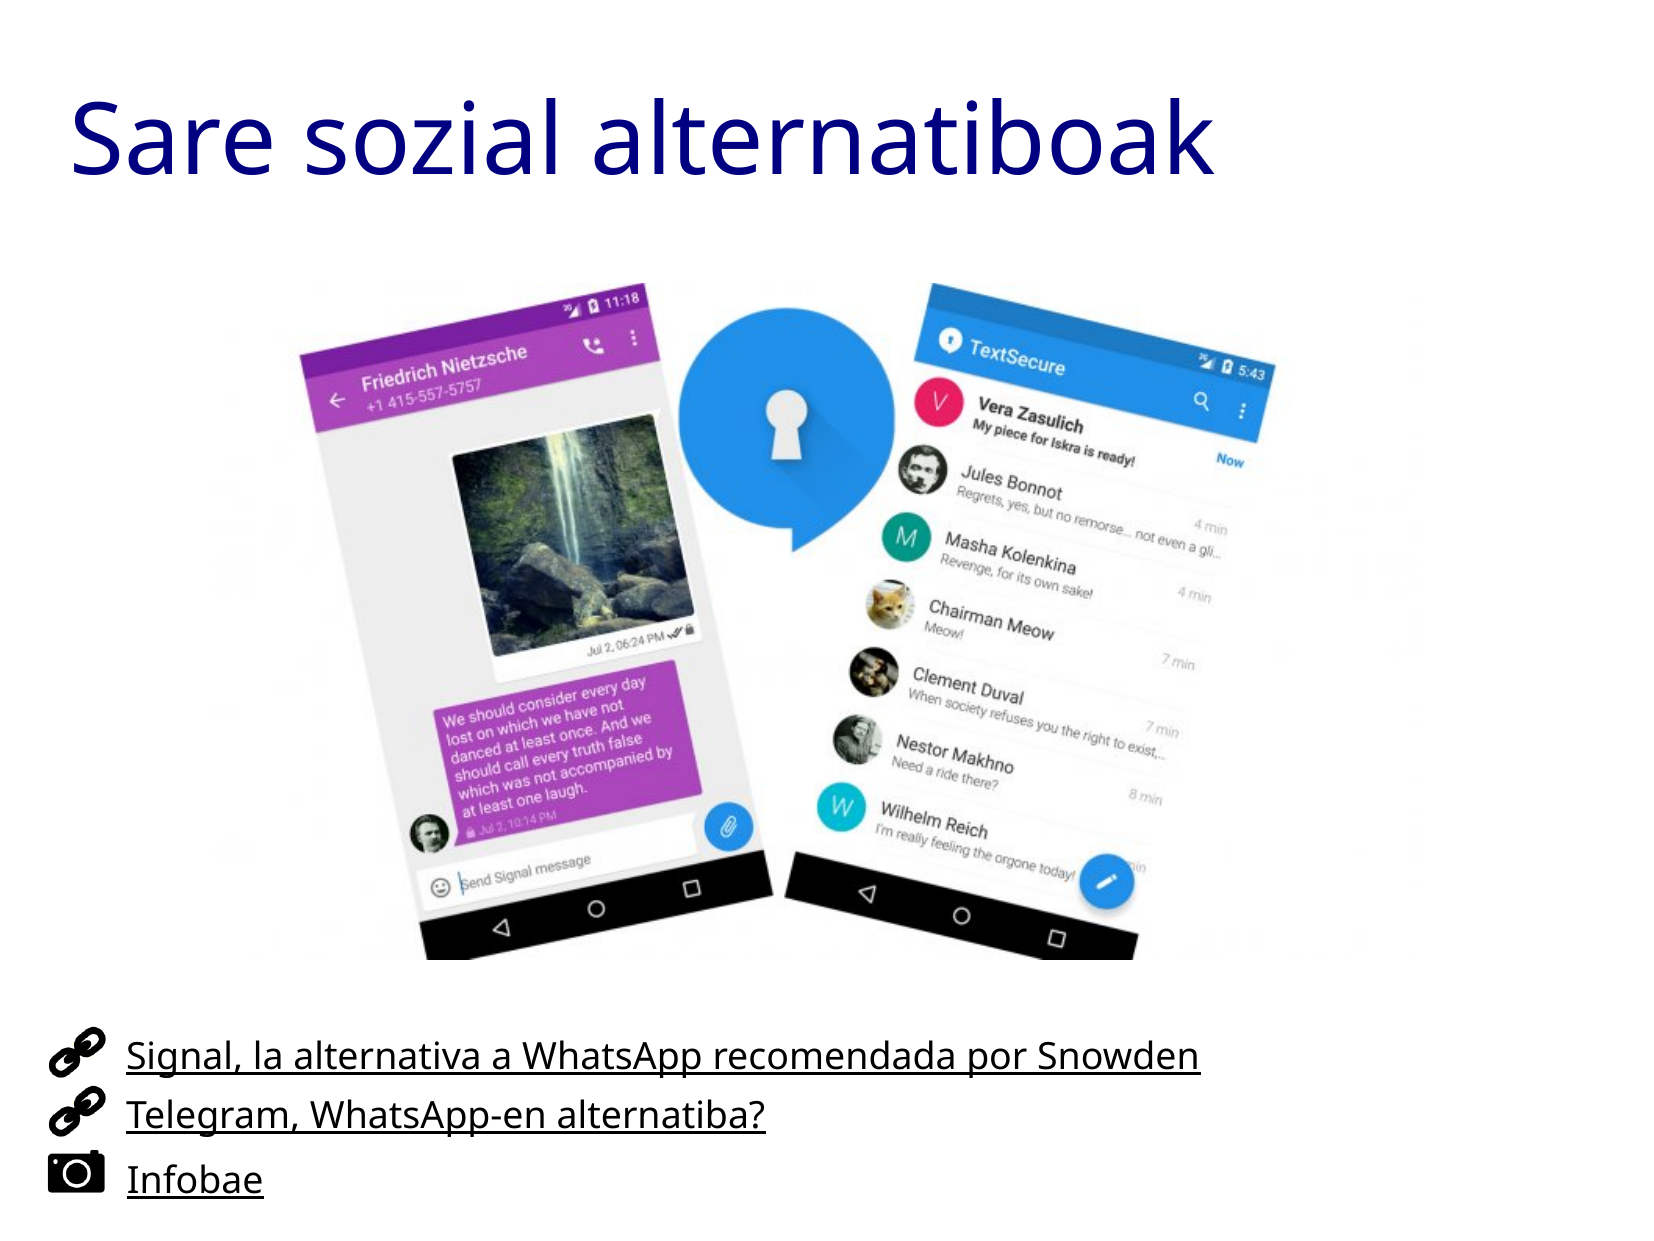

Sare sozial alternatiboak
Signal, la alternativa a WhatsApp recomendada por Snowden
Telegram, WhatsApp-en alternatiba?
Infobae